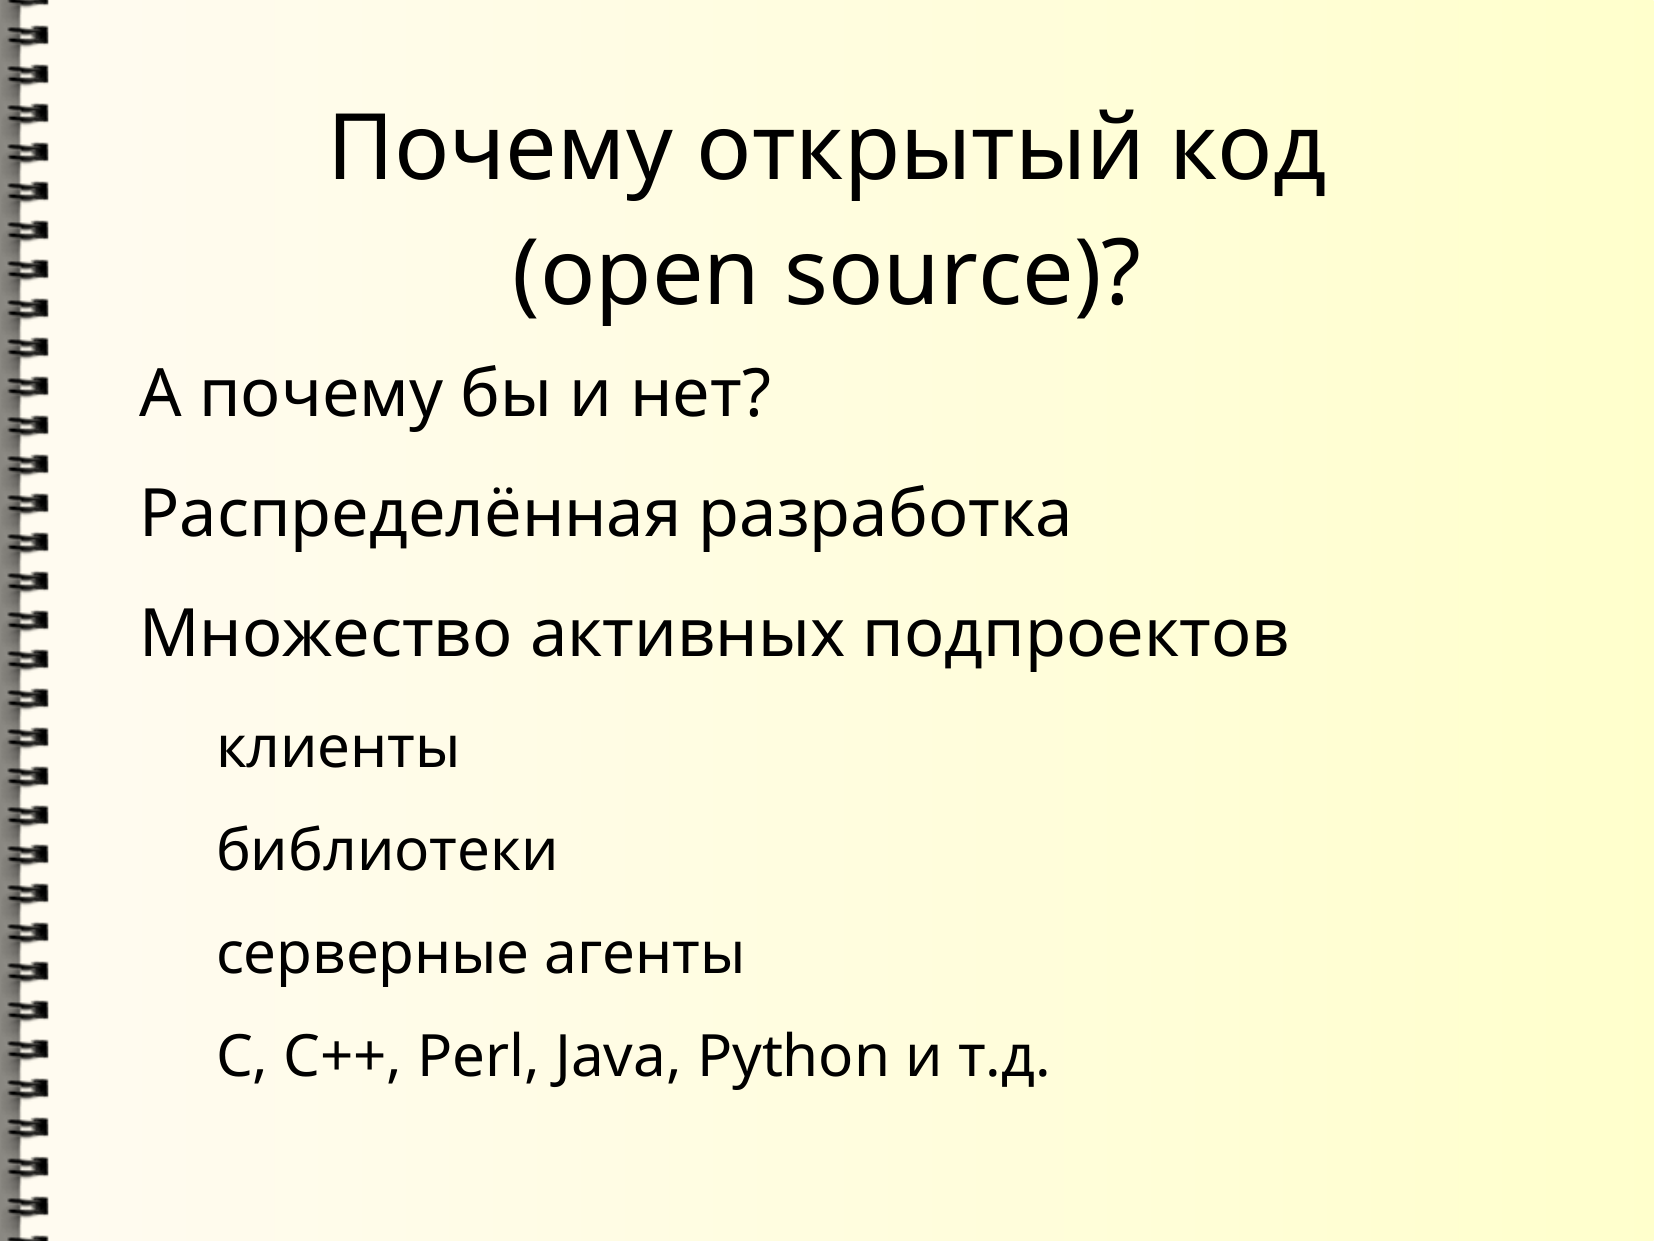

# Почему открытый код (open source)?
А почему бы и нет?
Распределённая разработка
Множество активных подпроектов
клиенты
библиотеки
серверные агенты
C, C++, Perl, Java, Python и т.д.